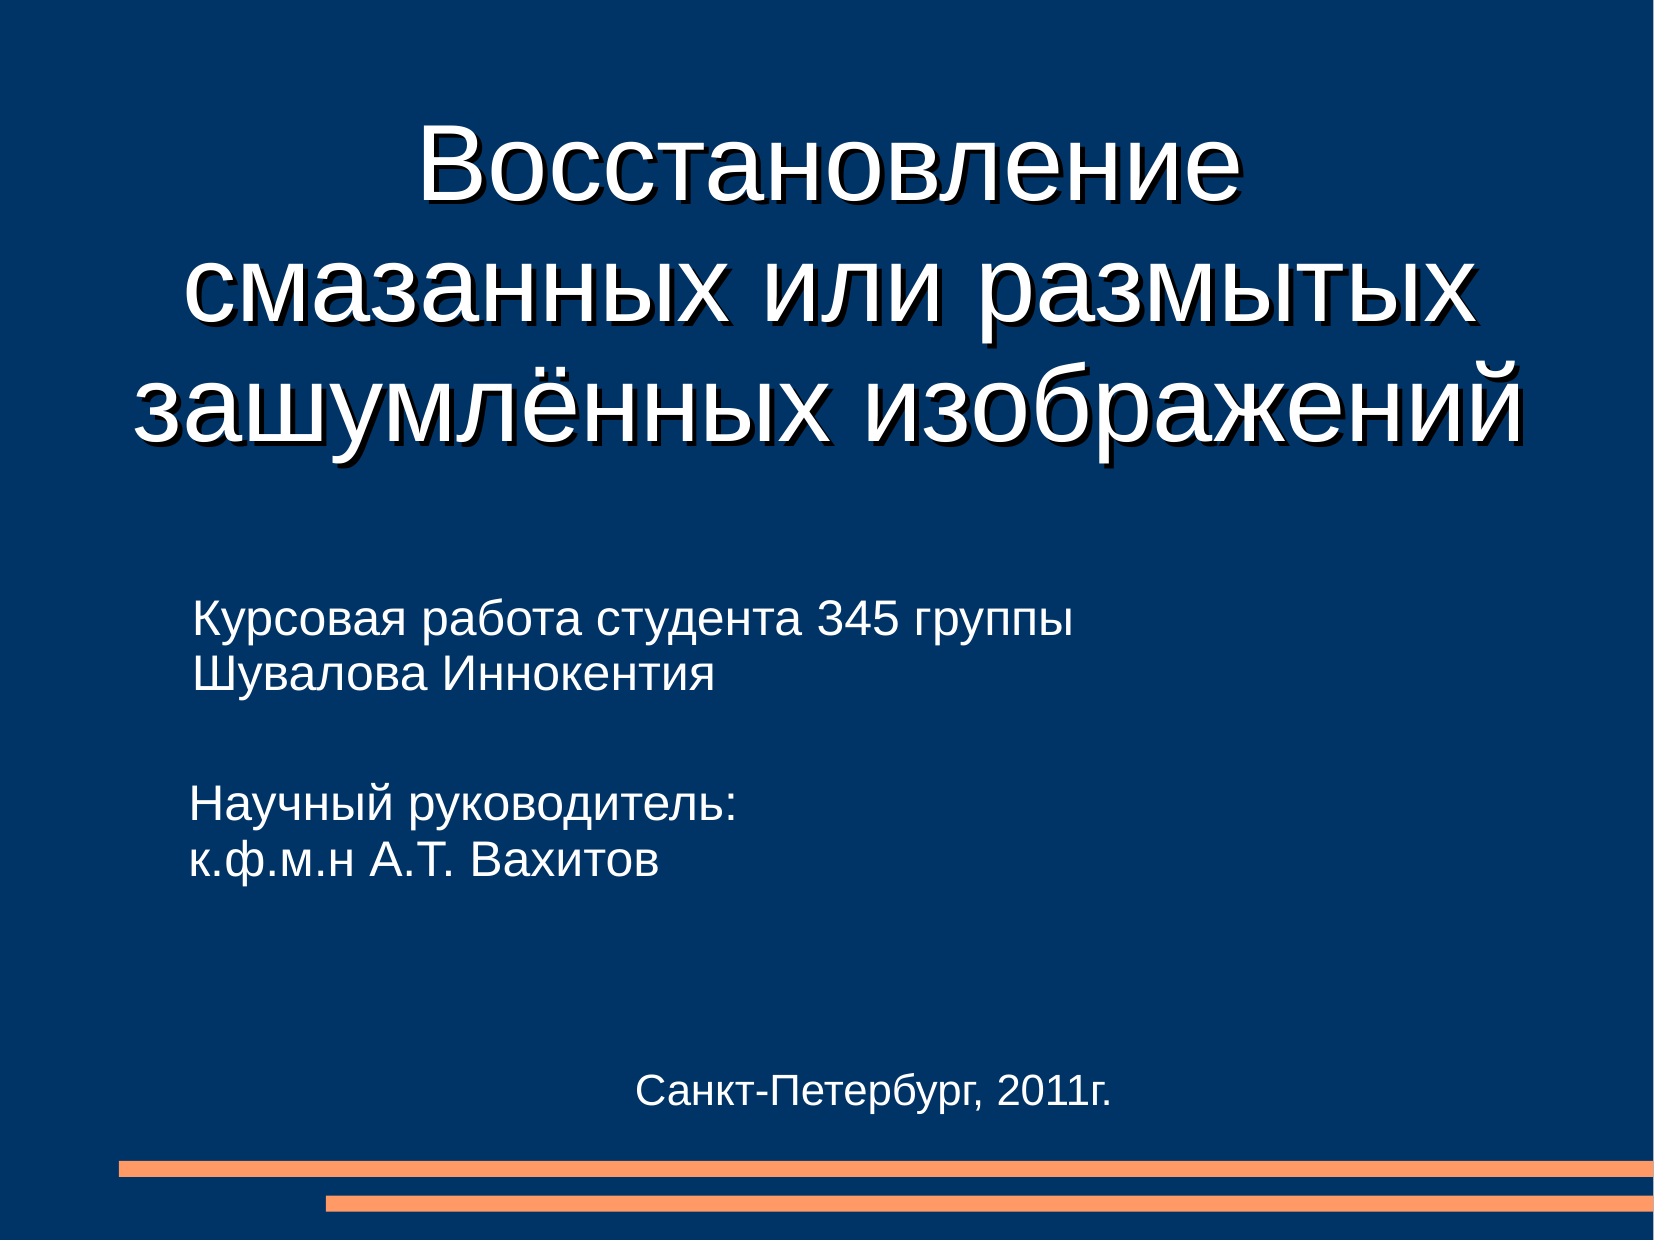

Восстановление
смазанных или размытых
зашумлённых изображений
Курсовая работа студента 345 группы
Шувалова Иннокентия
Научный руководитель:
к.ф.м.н А.Т. Вахитов
Санкт-Петербург, 2011г.